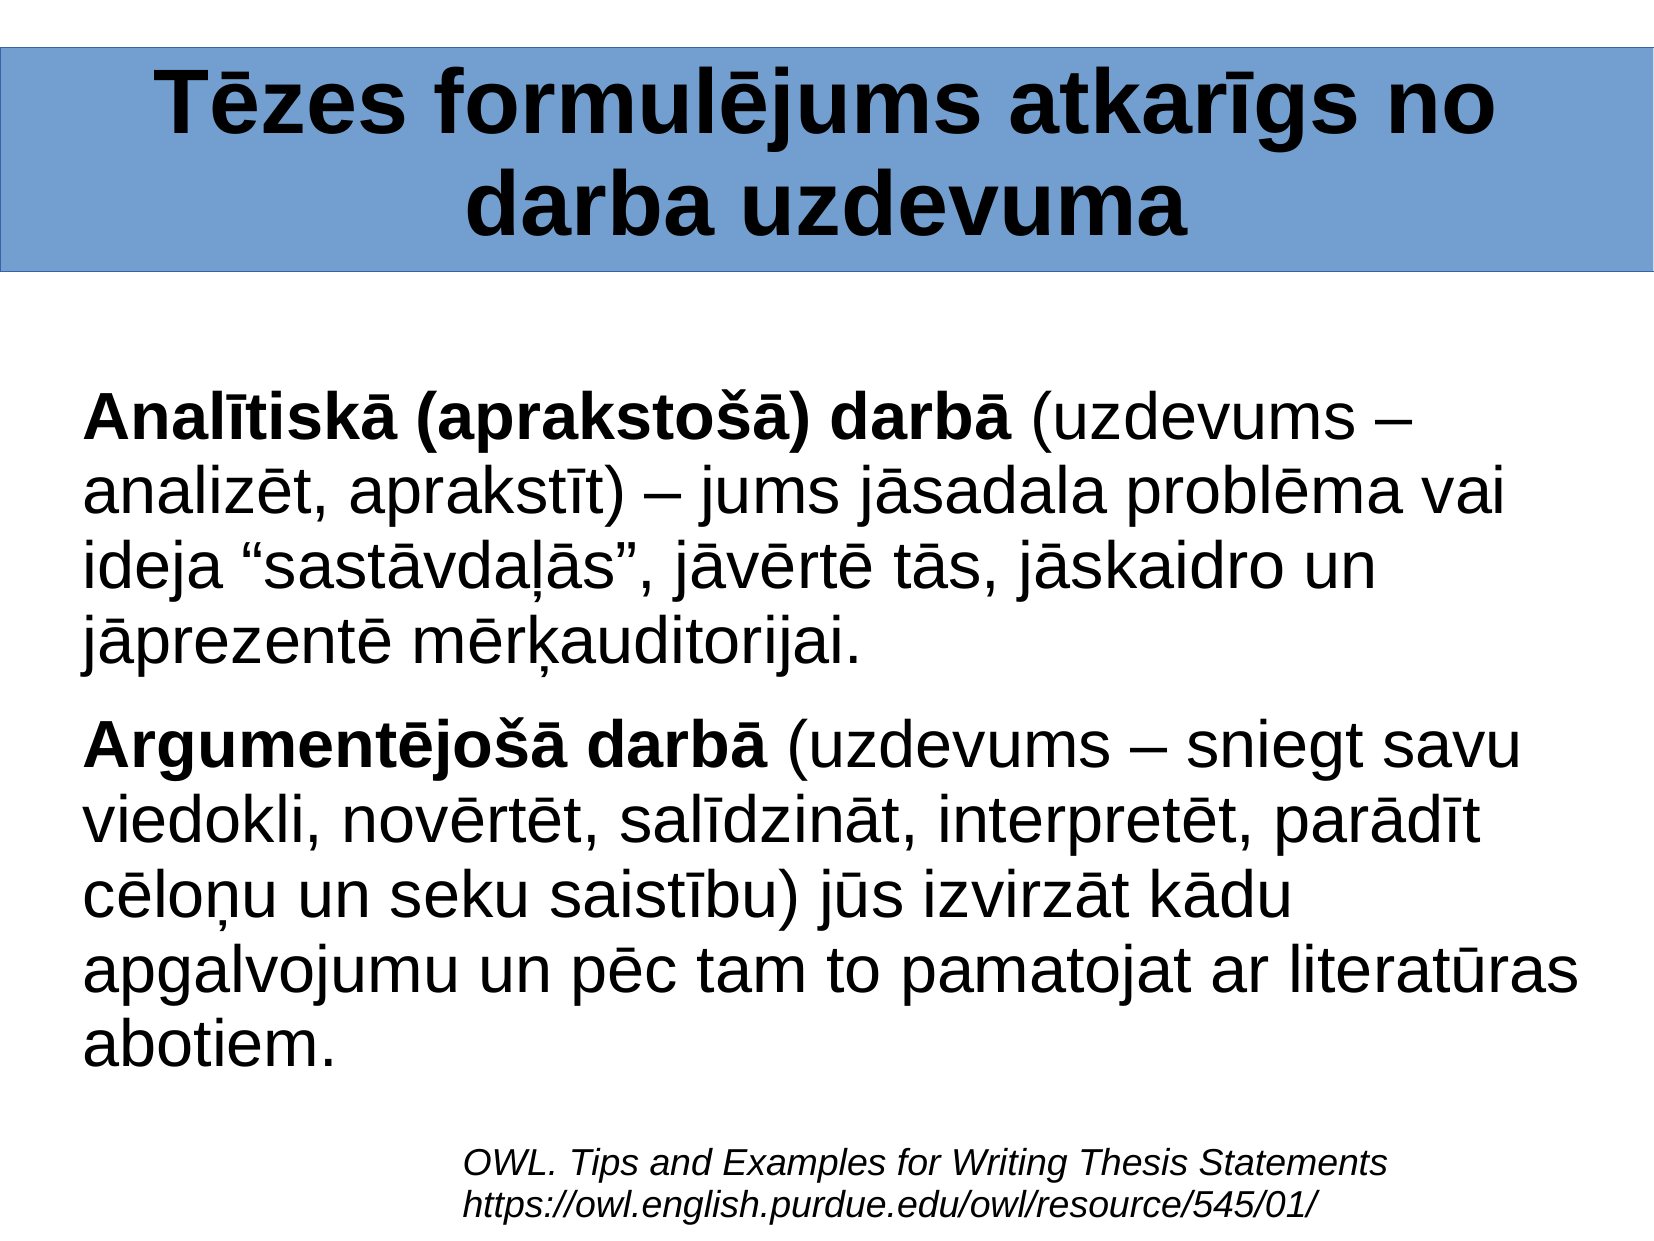

# Tēzes formulējums atkarīgs no darba uzdevuma
Analītiskā (aprakstošā) darbā (uzdevums – analizēt, aprakstīt) – jums jāsadala problēma vai ideja “sastāvdaļās”, jāvērtē tās, jāskaidro un jāprezentē mērķauditorijai.
Argumentējošā darbā (uzdevums – sniegt savu viedokli, novērtēt, salīdzināt, interpretēt, parādīt cēloņu un seku saistību) jūs izvirzāt kādu apgalvojumu un pēc tam to pamatojat ar literatūras abotiem.
OWL. Tips and Examples for Writing Thesis Statements
https://owl.english.purdue.edu/owl/resource/545/01/